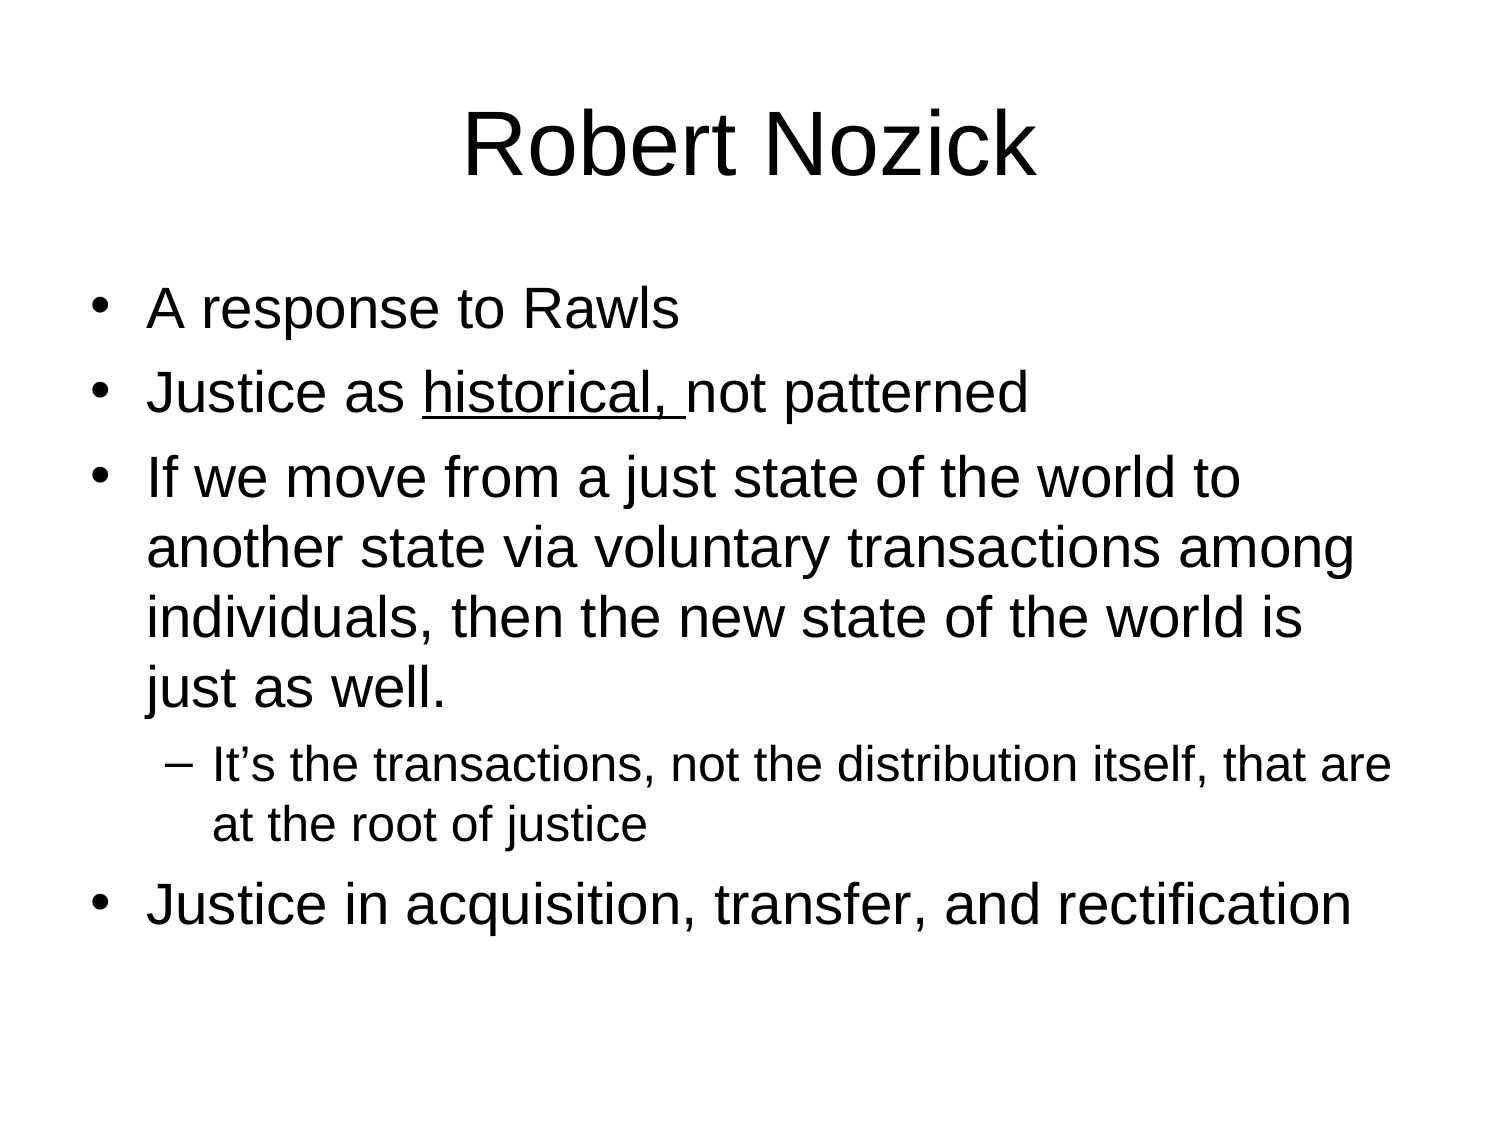

# Robert Nozick
A response to Rawls
Justice as historical, not patterned
If we move from a just state of the world to another state via voluntary transactions among individuals, then the new state of the world is just as well.
It’s the transactions, not the distribution itself, that are at the root of justice
Justice in acquisition, transfer, and rectification